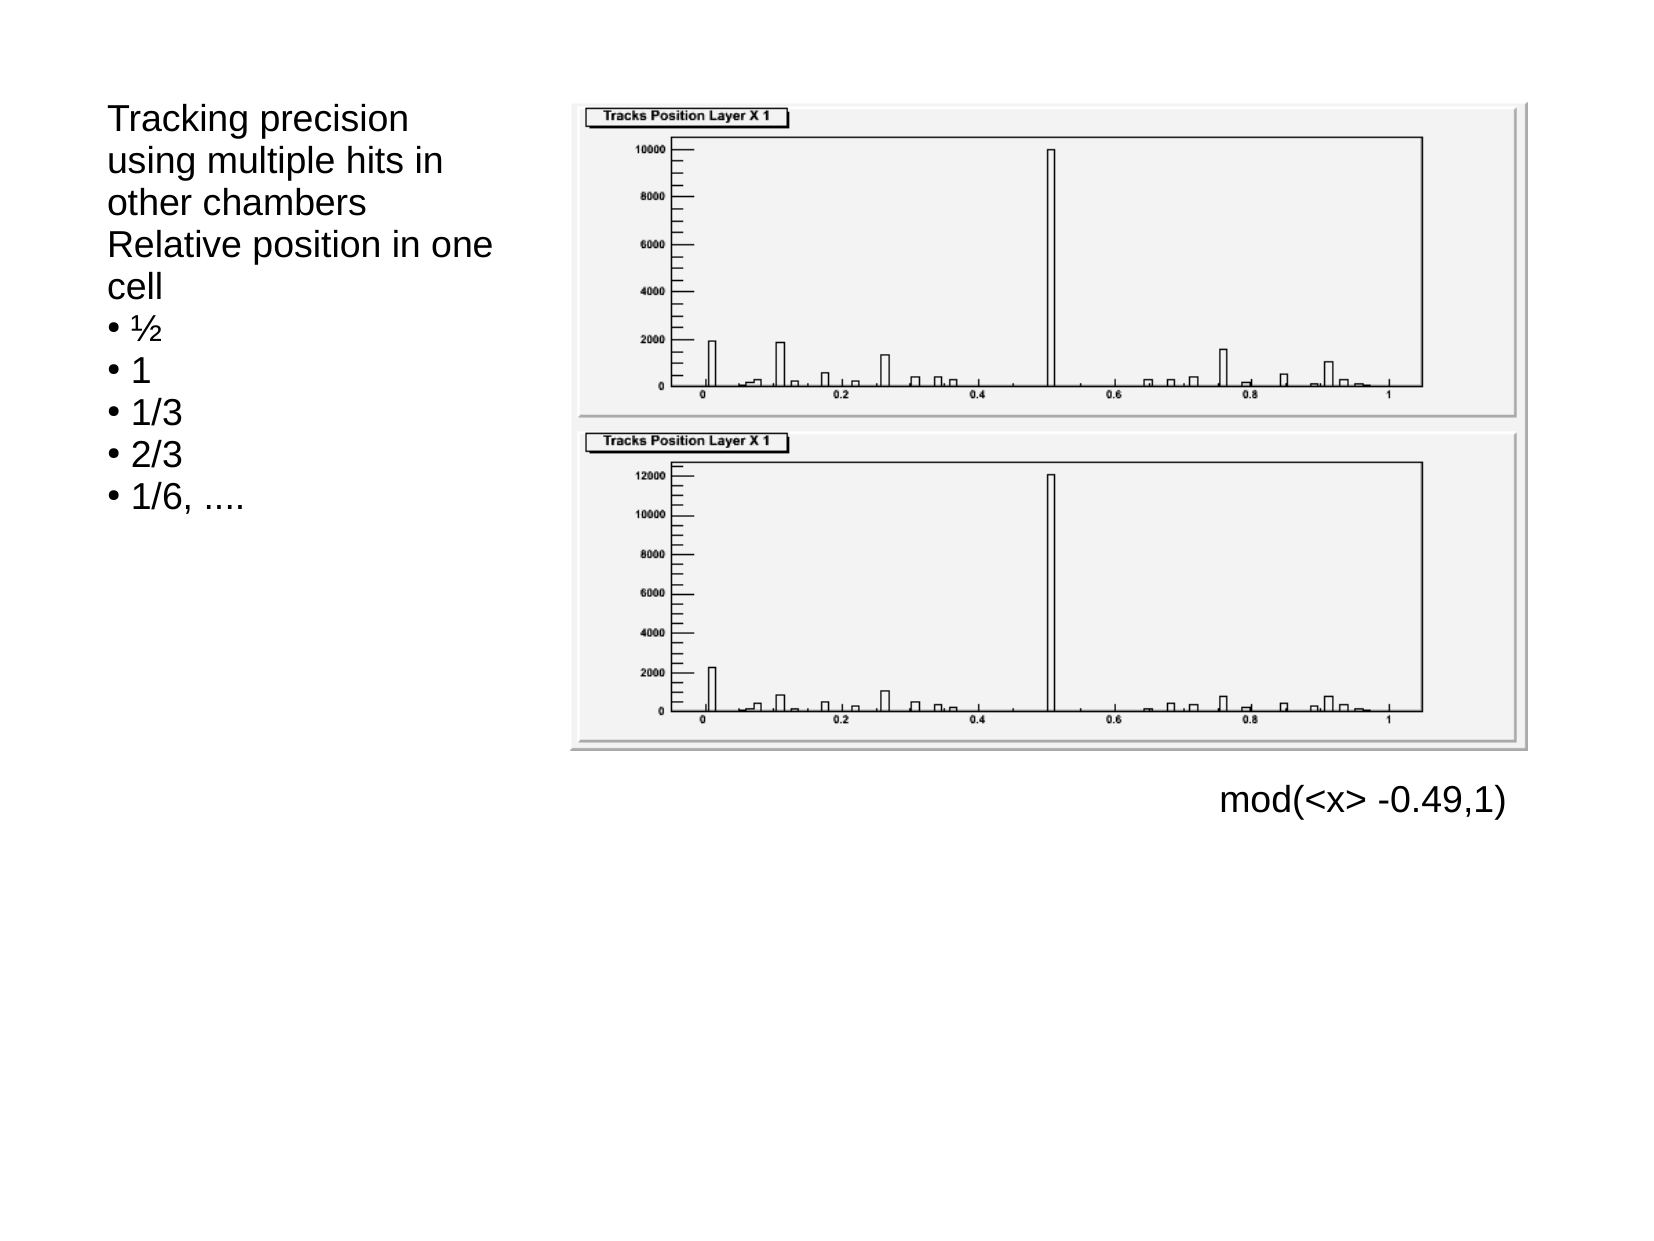

Tracking precision
using multiple hits in
other chambers
Relative position in one
cell
 ½
 1
 1/3
 2/3
 1/6, ....
mod(<x> -0.49,1)